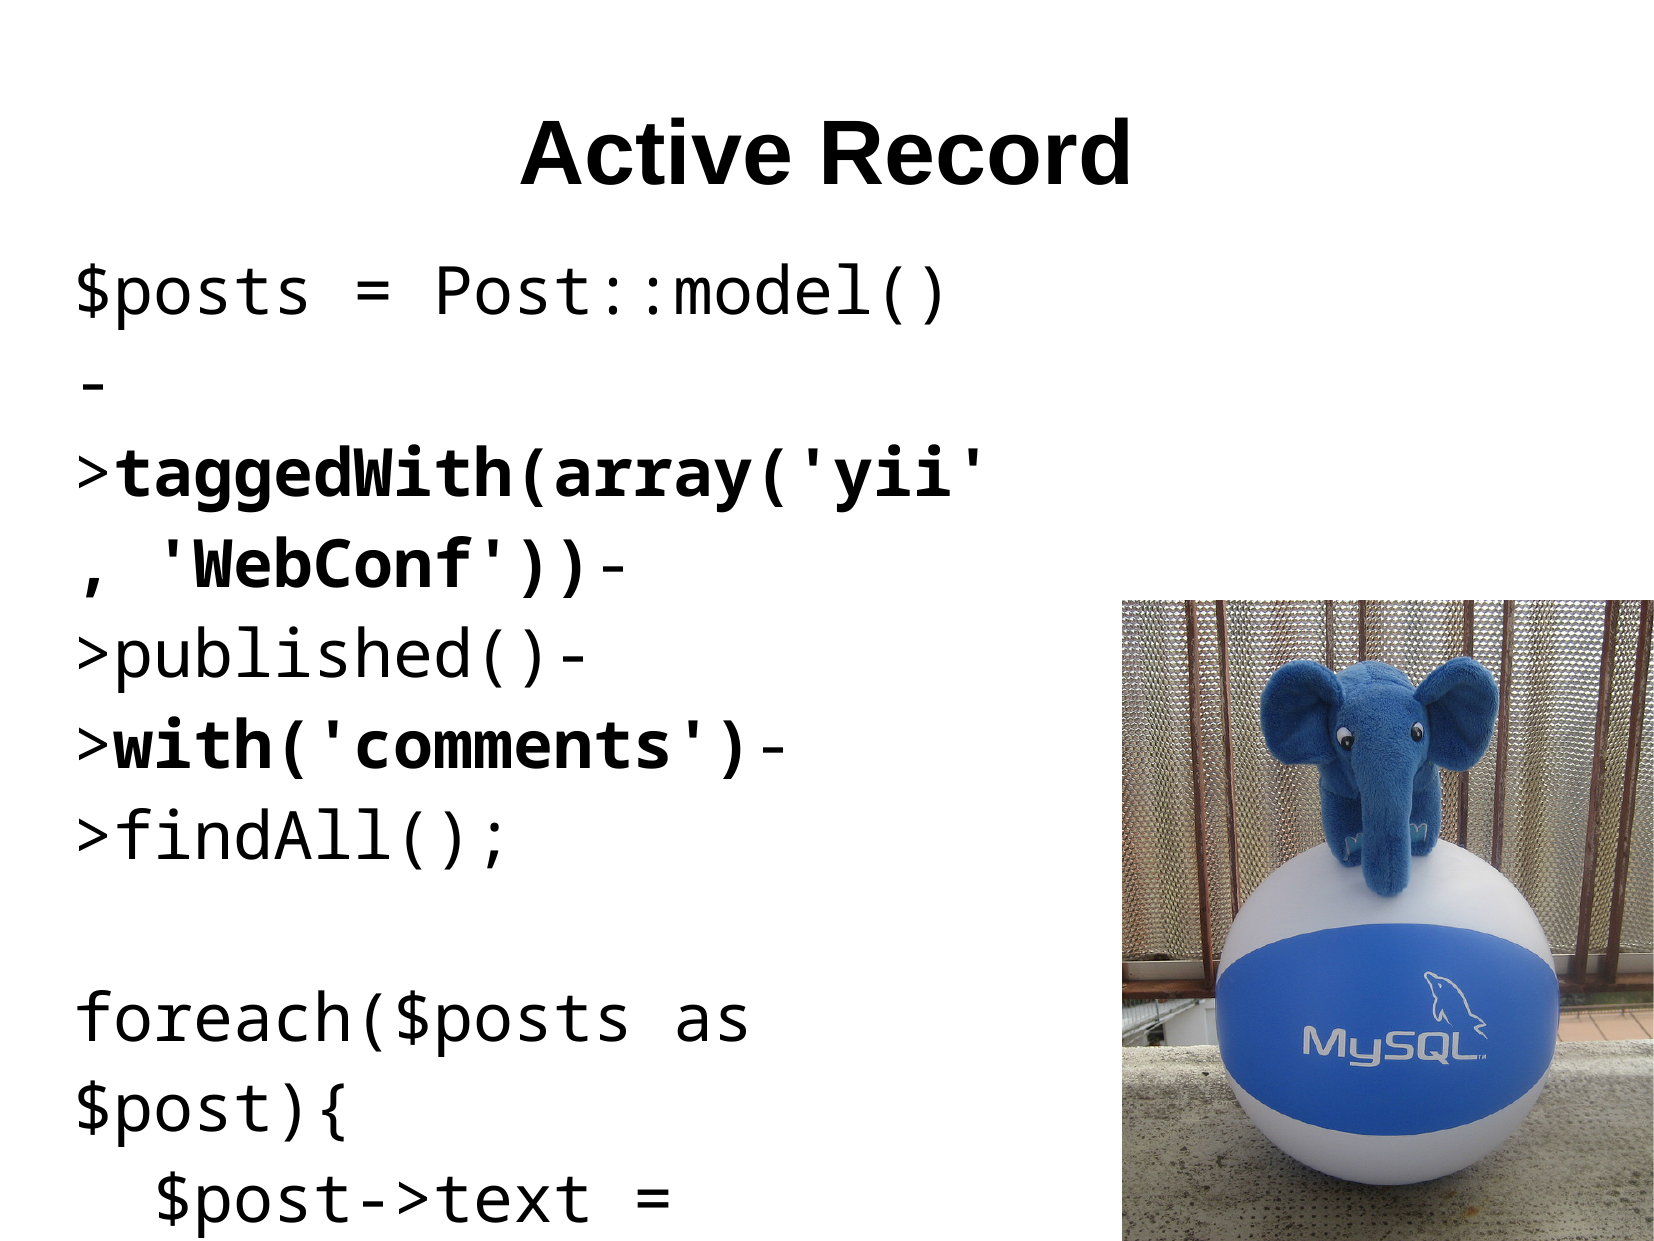

# Active Record
$posts = Post::model() ->taggedWith(array('yii', 'WebConf'))->published()->with('comments')->findAll();
foreach($posts as $post){
 $post->text = 'текст';
 $post->save();
 echo $post->id;
}
10